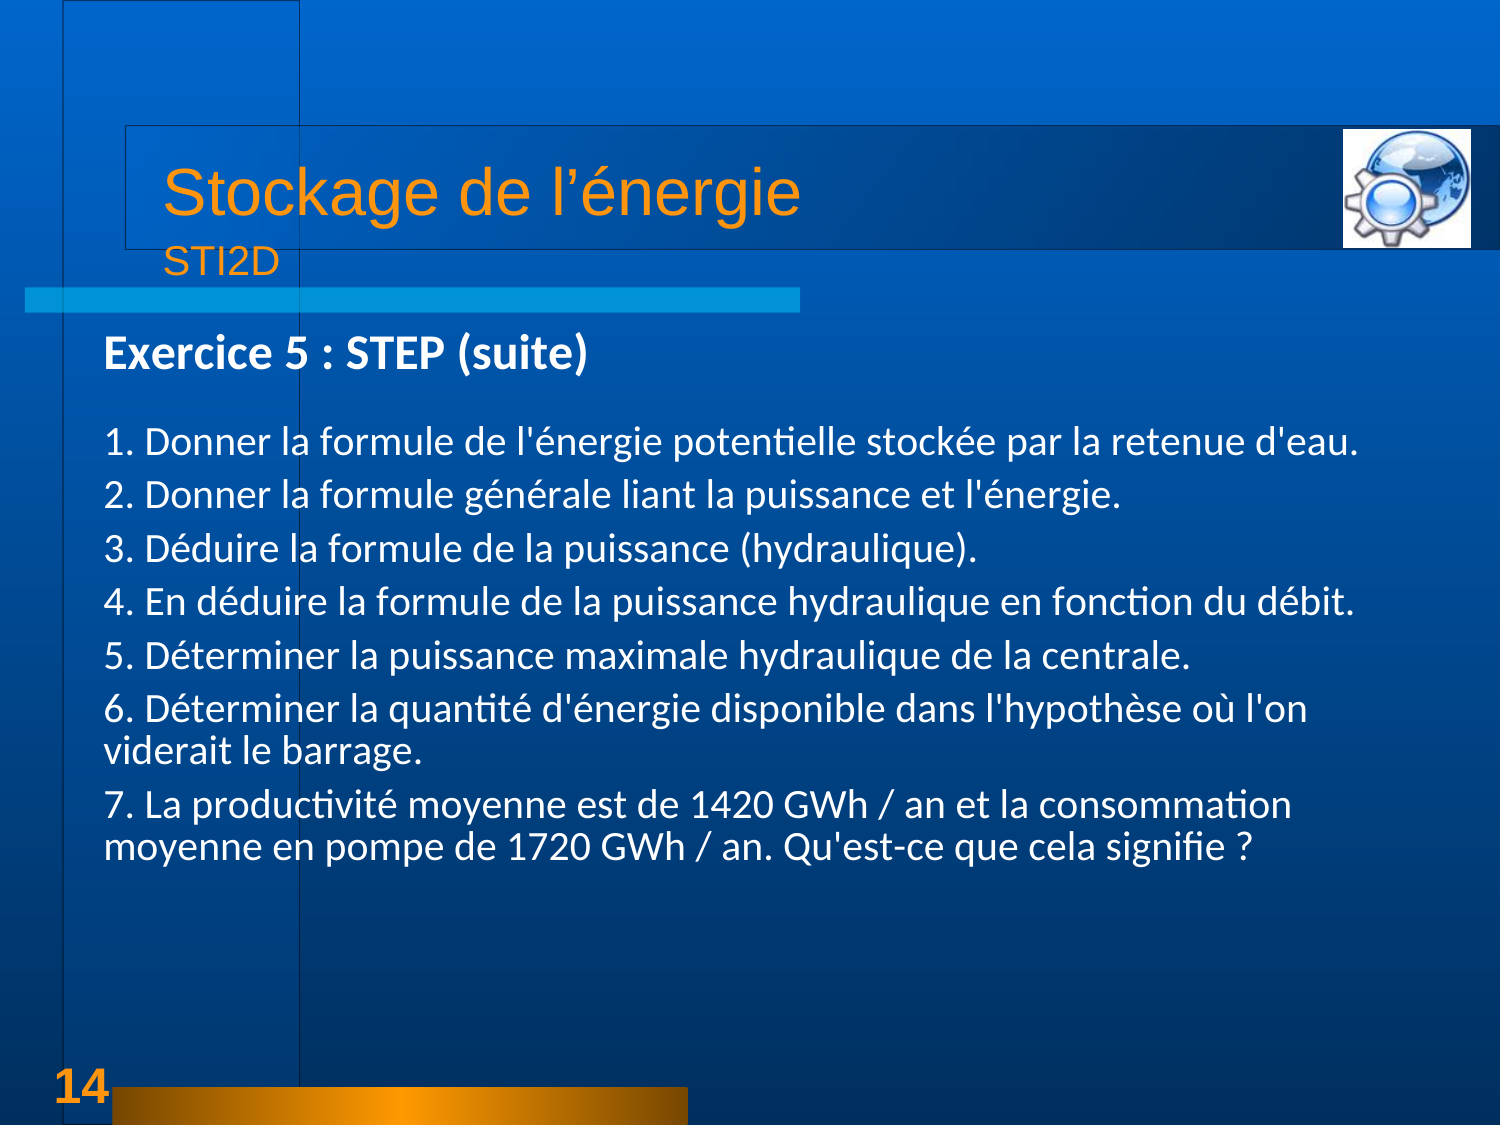

Exercice 5 : STEP (suite)
1. Donner la formule de l'énergie potentielle stockée par la retenue d'eau.
2. Donner la formule générale liant la puissance et l'énergie.
3. Déduire la formule de la puissance (hydraulique).
4. En déduire la formule de la puissance hydraulique en fonction du débit.
5. Déterminer la puissance maximale hydraulique de la centrale.
6. Déterminer la quantité d'énergie disponible dans l'hypothèse où l'on viderait le barrage.
7. La productivité moyenne est de 1420 GWh / an et la consommation moyenne en pompe de 1720 GWh / an. Qu'est-ce que cela signifie ?